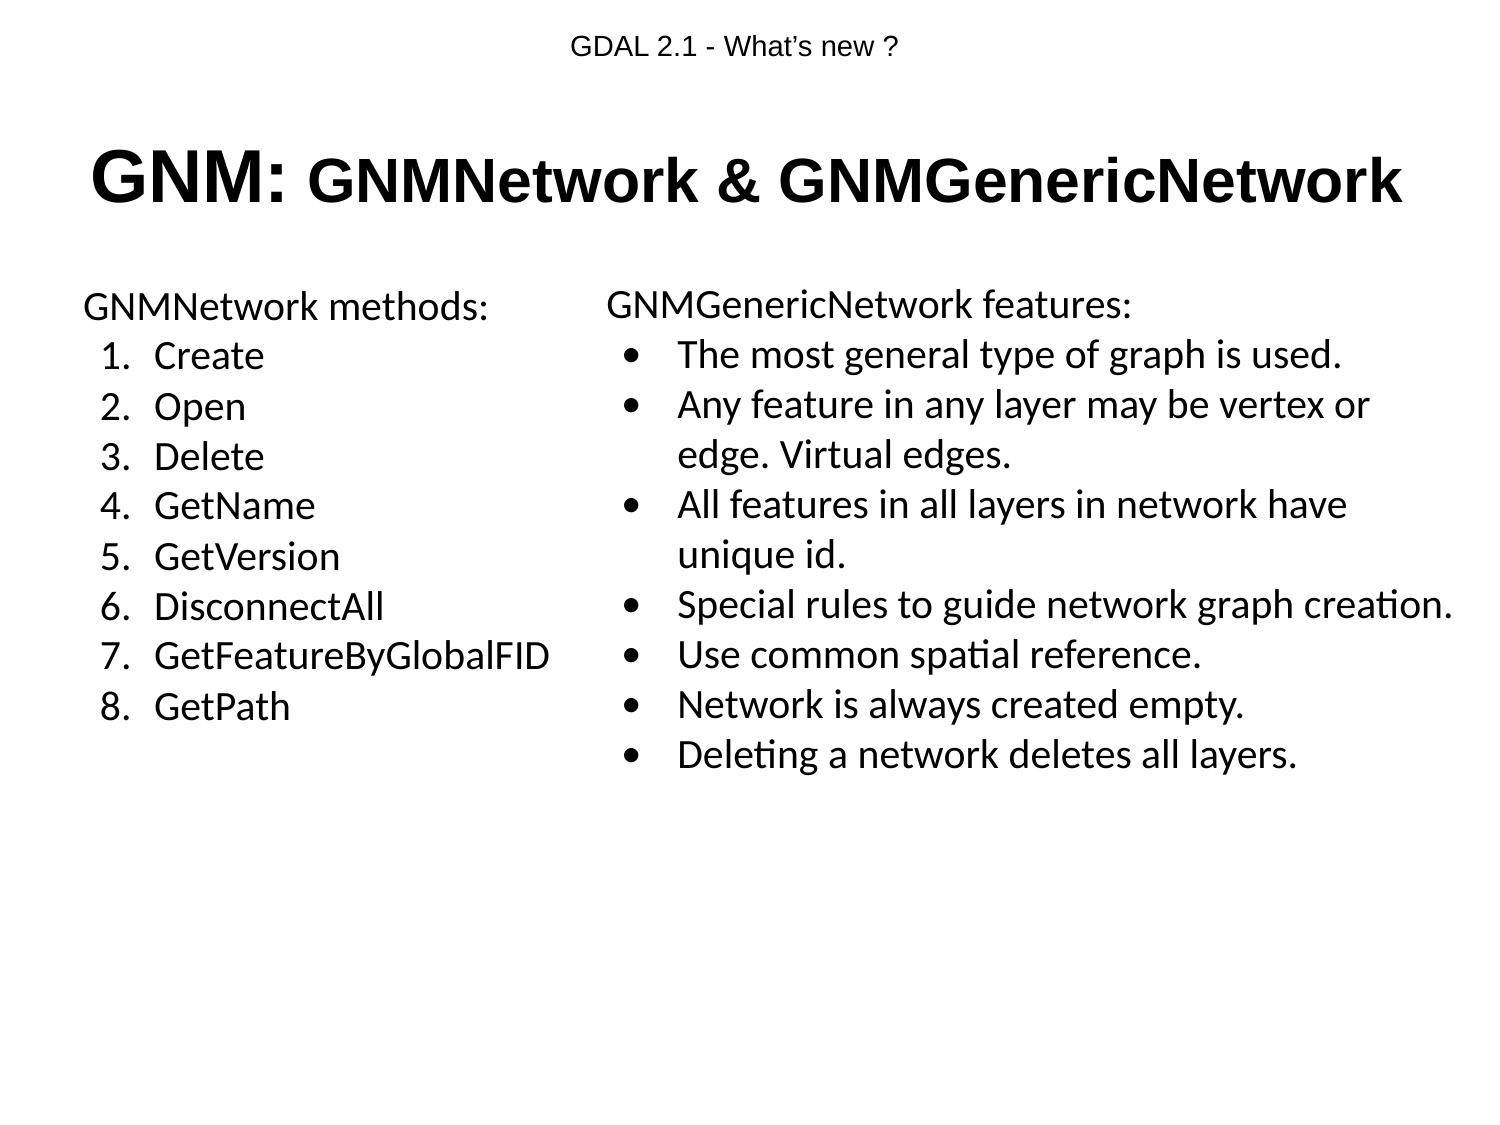

# GNM: GNMNetwork & GNMGenericNetwork
GNMNetwork methods:
Create
Open
Delete
GetName
GetVersion
DisconnectAll
GetFeatureByGlobalFID
GetPath
GNMGenericNetwork features:
The most general type of graph is used.
Any feature in any layer may be vertex or edge. Virtual edges.
All features in all layers in network have unique id.
Special rules to guide network graph creation.
Use common spatial reference.
Network is always created empty.
Deleting a network deletes all layers.